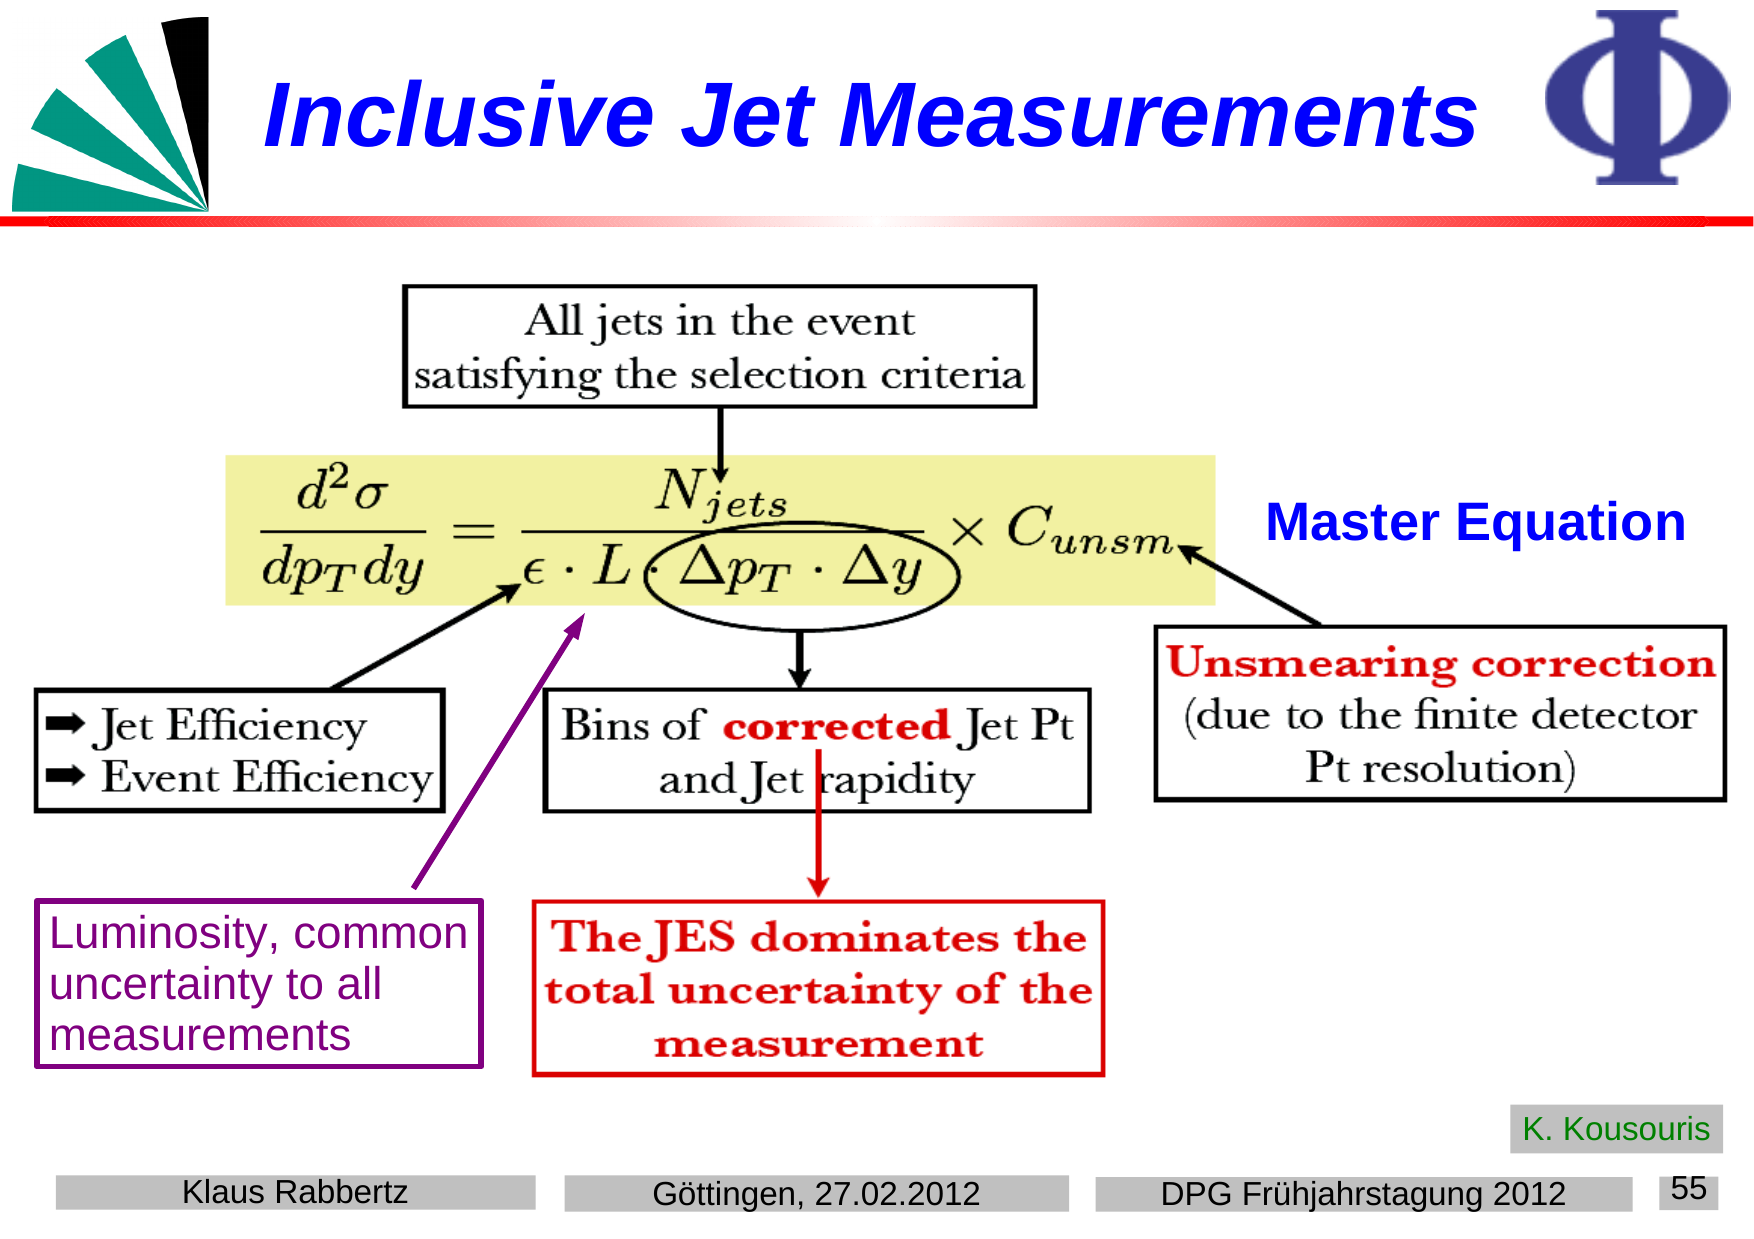

# Inclusive Jet Measurements
Master Equation
Luminosity, common
uncertainty to all
measurements
K. Kousouris